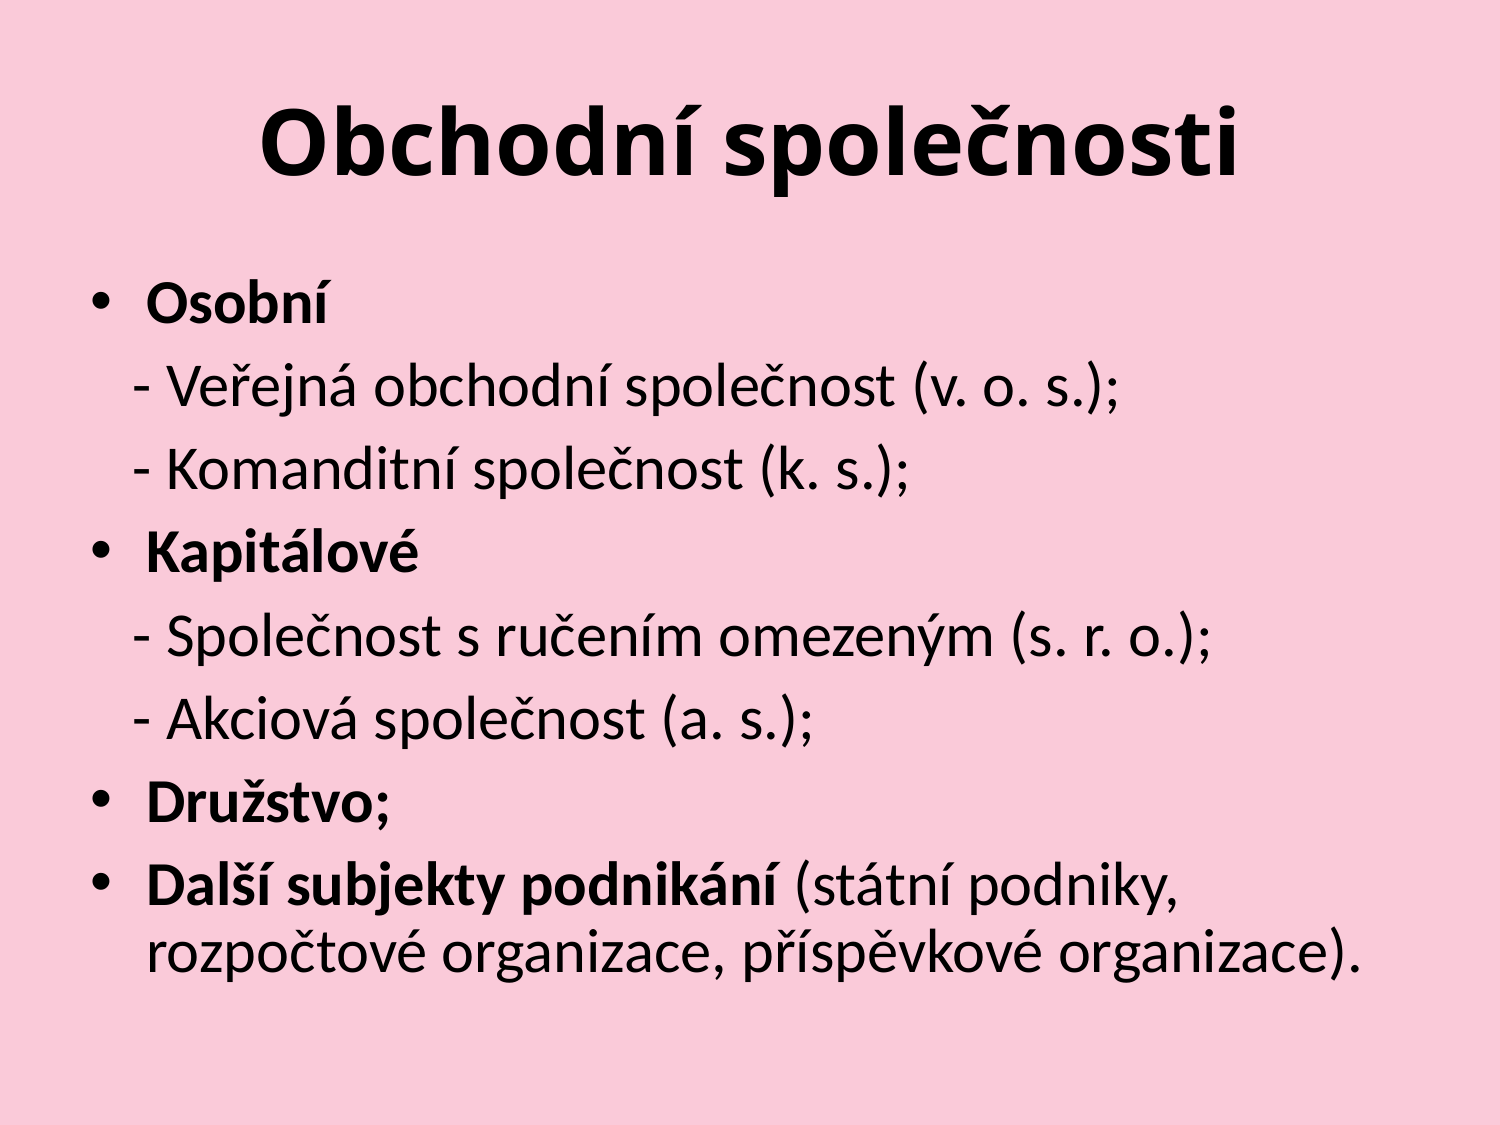

# Obchodní společnosti
Osobní
 - Veřejná obchodní společnost (v. o. s.);
 - Komanditní společnost (k. s.);
Kapitálové
 - Společnost s ručením omezeným (s. r. o.);
 - Akciová společnost (a. s.);
Družstvo;
Další subjekty podnikání (státní podniky, rozpočtové organizace, příspěvkové organizace).